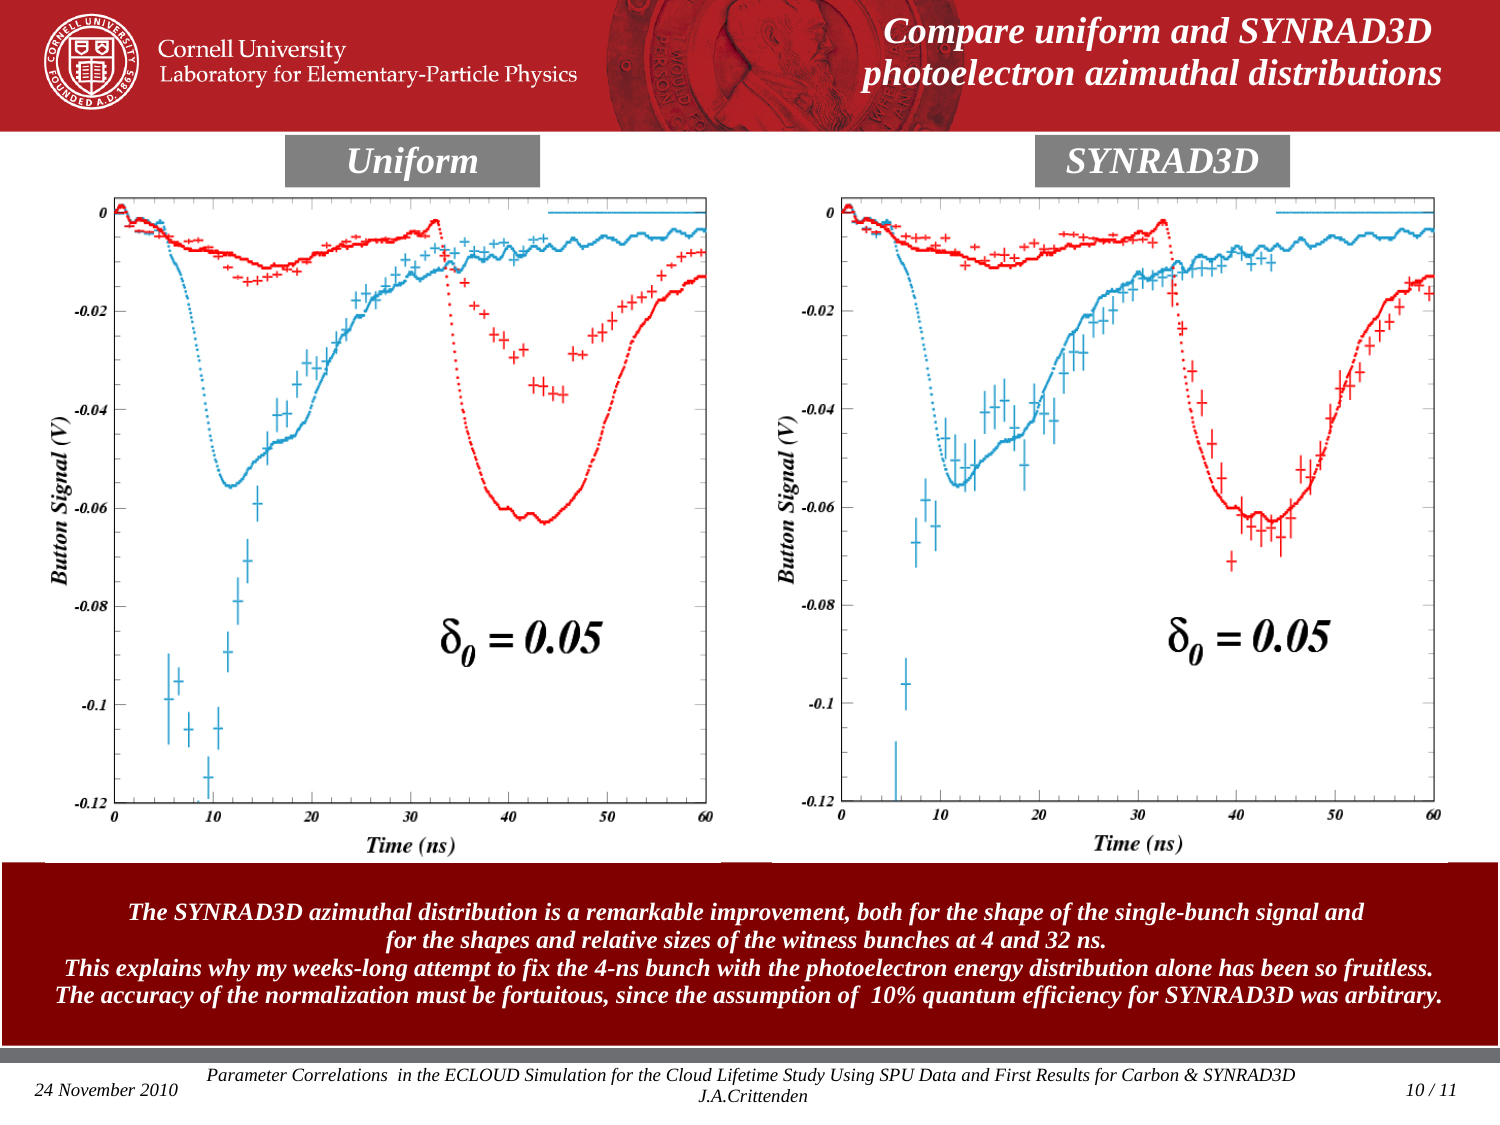

Compare uniform and SYNRAD3D
photoelectron azimuthal distributions
Uniform
SYNRAD3D
The SYNRAD3D azimuthal distribution is a remarkable improvement, both for the shape of the single-bunch signal and
for the shapes and relative sizes of the witness bunches at 4 and 32 ns.
This explains why my weeks-long attempt to fix the 4-ns bunch with the photoelectron energy distribution alone has been so fruitless.
The accuracy of the normalization must be fortuitous, since the assumption of 10% quantum efficiency for SYNRAD3D was arbitrary.